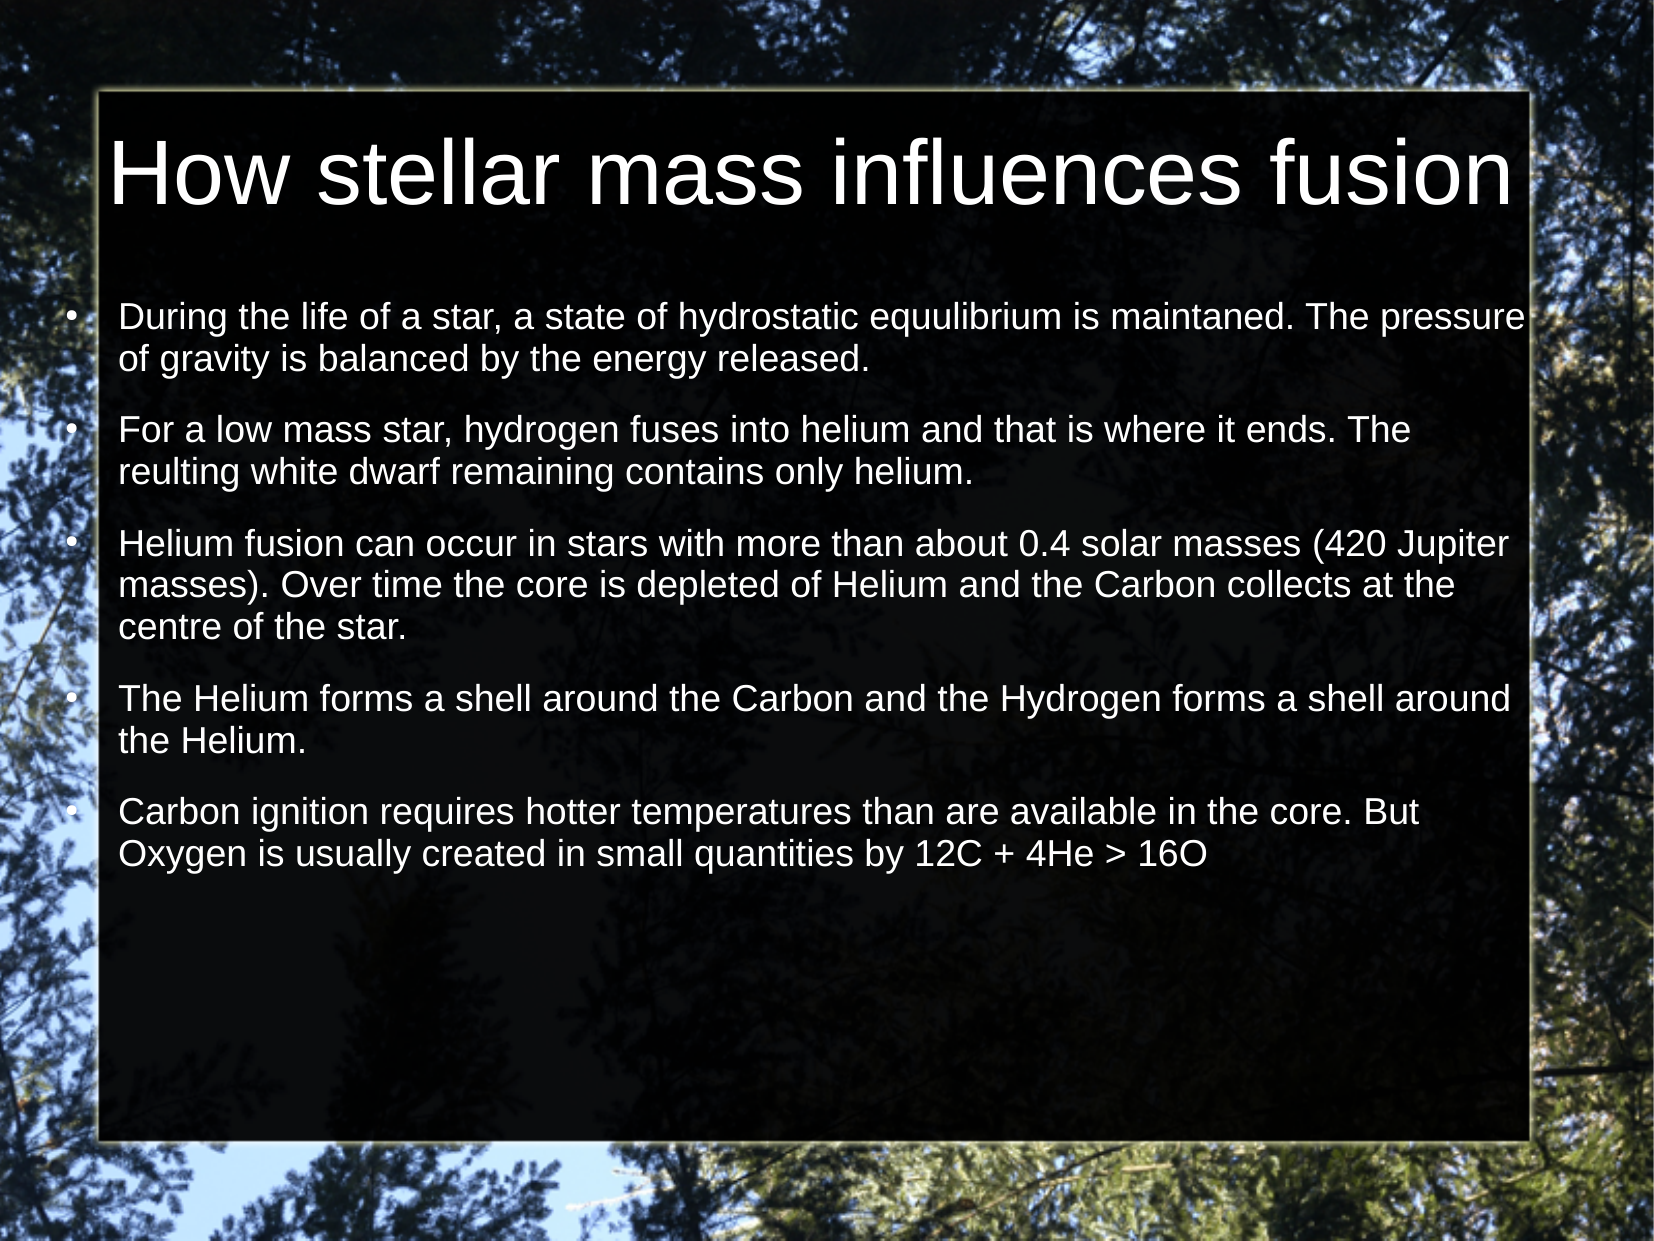

# How stellar mass influences fusion
During the life of a star, a state of hydrostatic equulibrium is maintaned. The pressure of gravity is balanced by the energy released.
For a low mass star, hydrogen fuses into helium and that is where it ends. The reulting white dwarf remaining contains only helium.
Helium fusion can occur in stars with more than about 0.4 solar masses (420 Jupiter masses). Over time the core is depleted of Helium and the Carbon collects at the centre of the star.
The Helium forms a shell around the Carbon and the Hydrogen forms a shell around the Helium.
Carbon ignition requires hotter temperatures than are available in the core. But Oxygen is usually created in small quantities by 12C + 4He > 16O